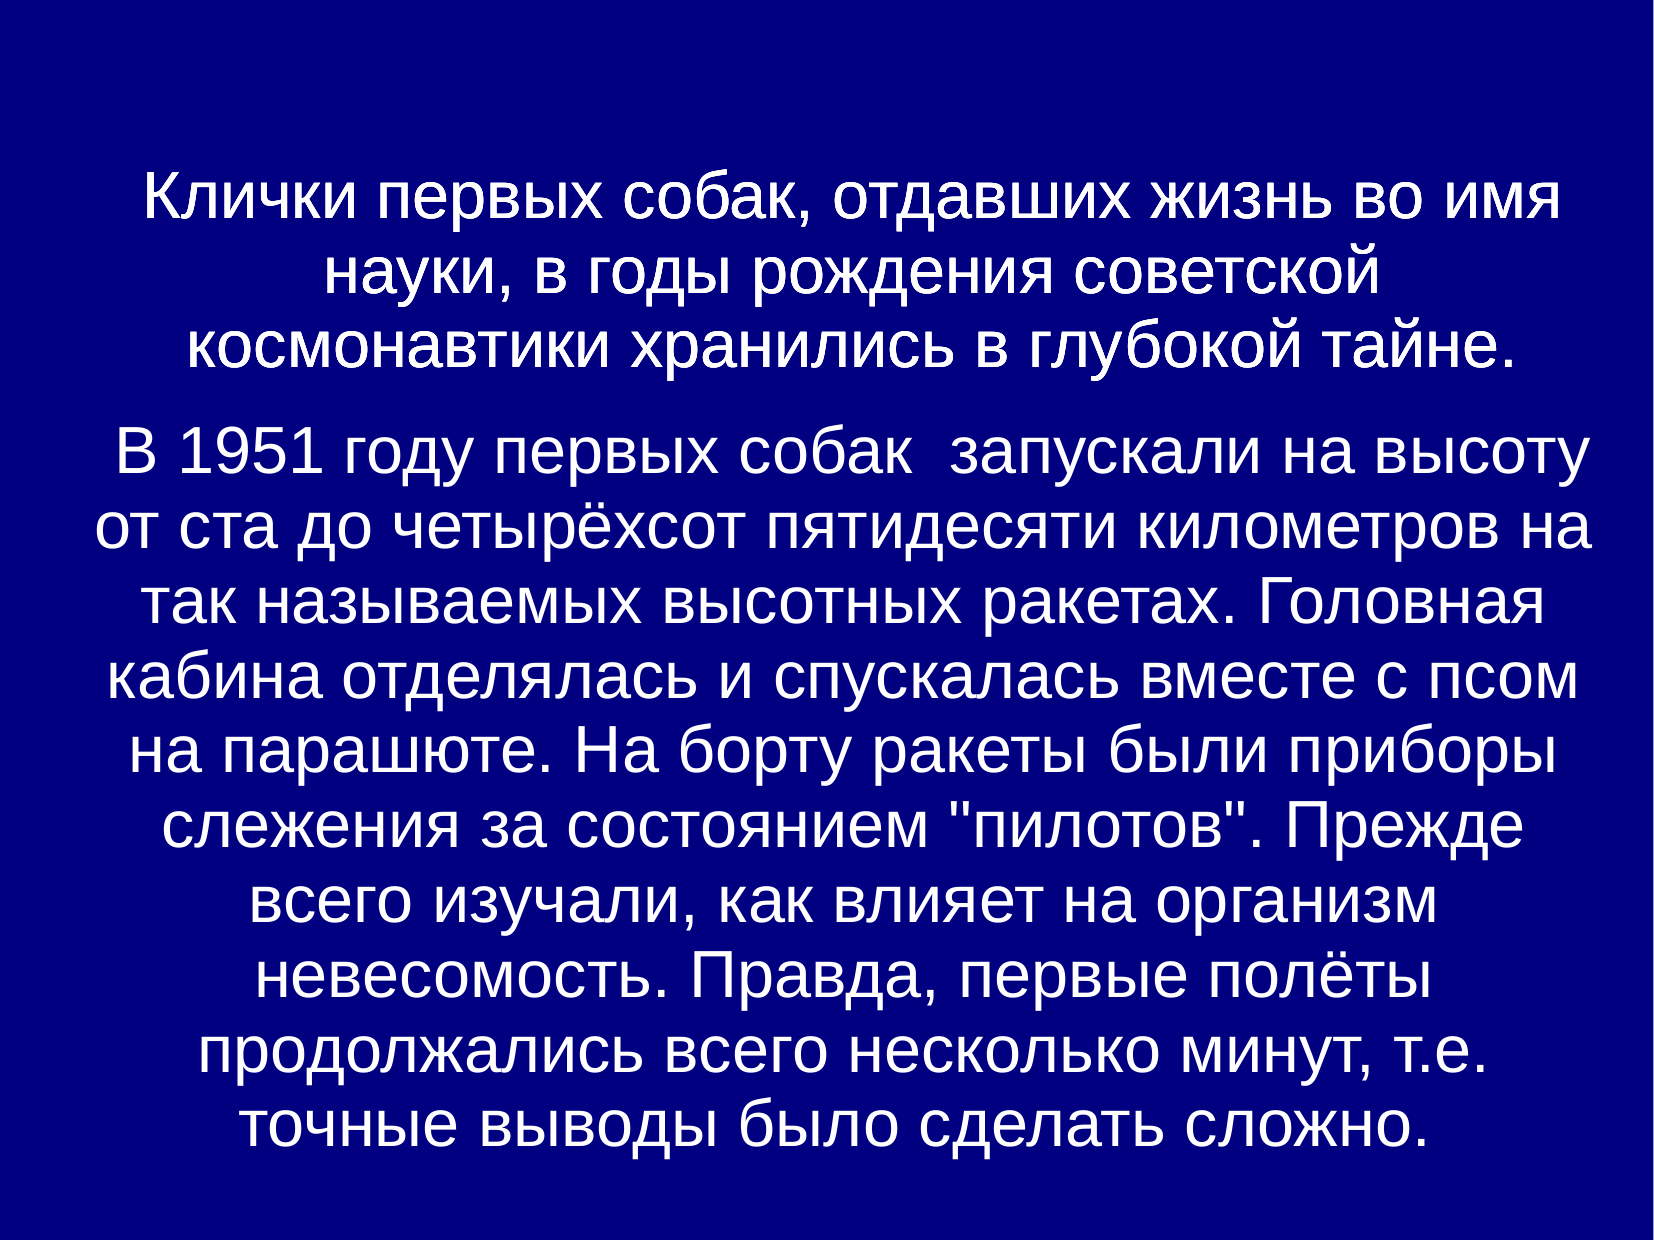

# Клички первых собак, отдавших жизнь во имя науки, в годы рождения советской космонавтики хранились в глубокой тайне.
Клички первых собак, отдавших жизнь во имя науки, в годы рождения советской космонавтики хранились в глубокой тайне.
Клички первых собак, отдавших жизнь во имя науки, в годы рождения советской космонавтики хранились в глубокой тайне.
 В 1951 году первых собак запускали на высоту от ста до четырёхсот пятидесяти километров на так называемых высотных ракетах. Головная кабина отделялась и спускалась вместе с псом на парашюте. На борту ракеты были приборы слежения за состоянием "пилотов". Прежде всего изучали, как влияет на организм невесомость. Правда, первые полёты продолжались всего несколько минут, т.е. точные выводы было сделать сложно.